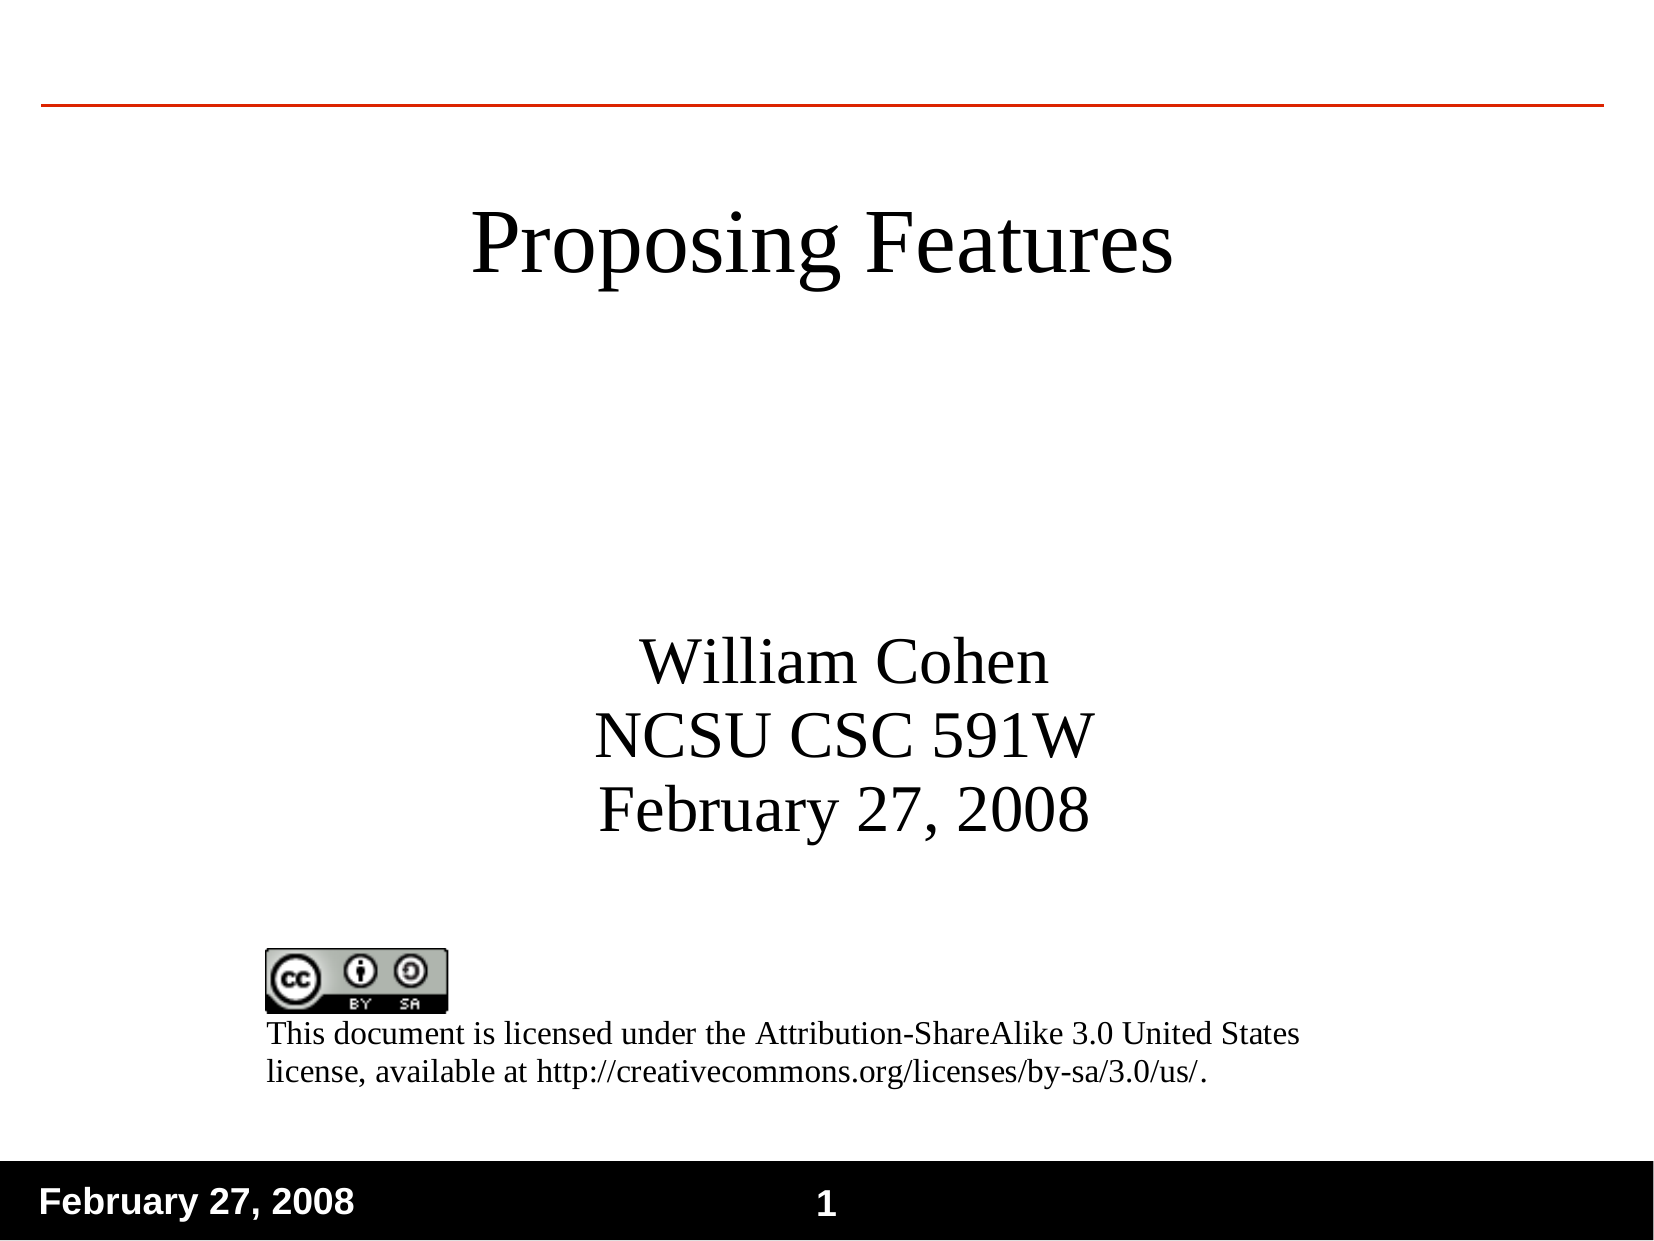

# Proposing Features
William Cohen
NCSU CSC 591W
February 27, 2008